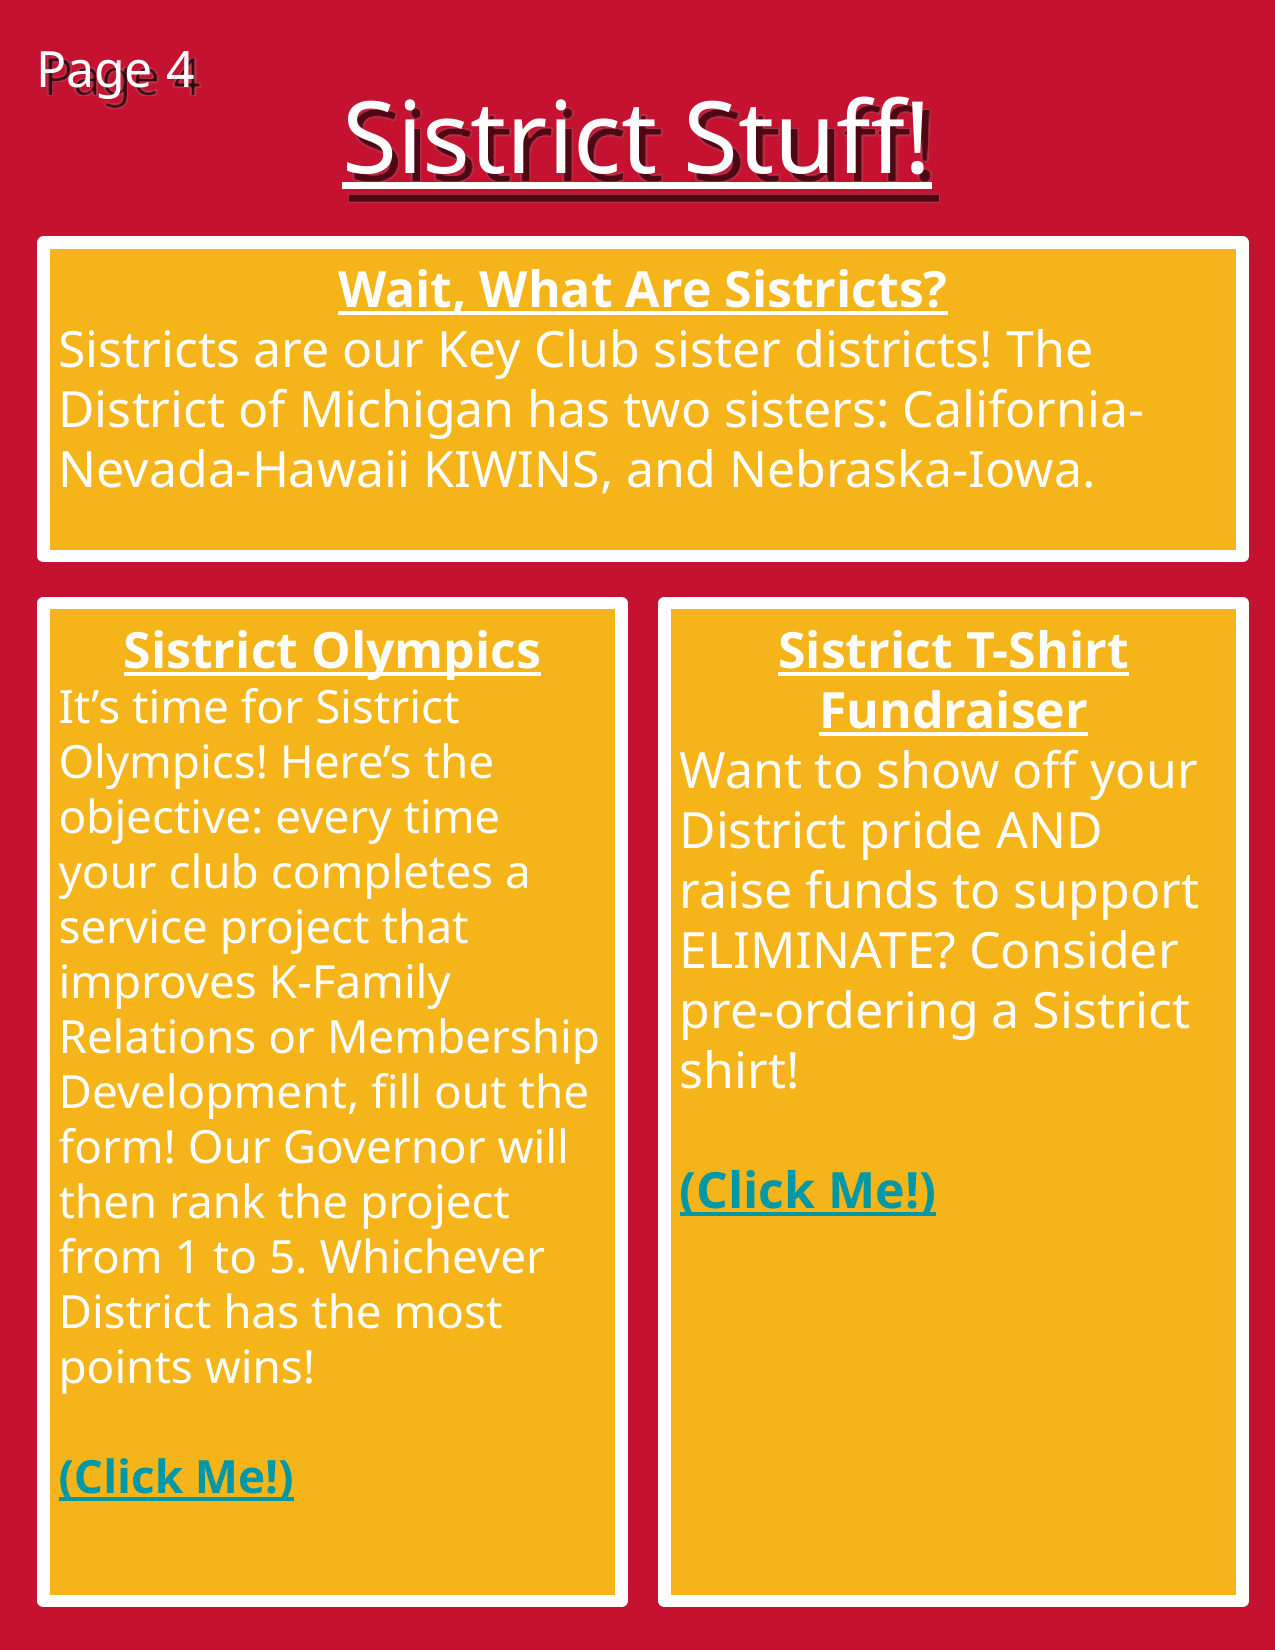

Page 4
# Sistrict Stuff!
Wait, What Are Sistricts?
Sistricts are our Key Club sister districts! The District of Michigan has two sisters: California-Nevada-Hawaii KIWINS, and Nebraska-Iowa.
Sistrict Olympics
It’s time for Sistrict Olympics! Here’s the objective: every time your club completes a service project that improves K-Family Relations or Membership Development, fill out the form! Our Governor will then rank the project from 1 to 5. Whichever District has the most points wins!
(Click Me!)
Sistrict T-Shirt Fundraiser
Want to show off your District pride AND raise funds to support ELIMINATE? Consider pre-ordering a Sistrict shirt!
(Click Me!)